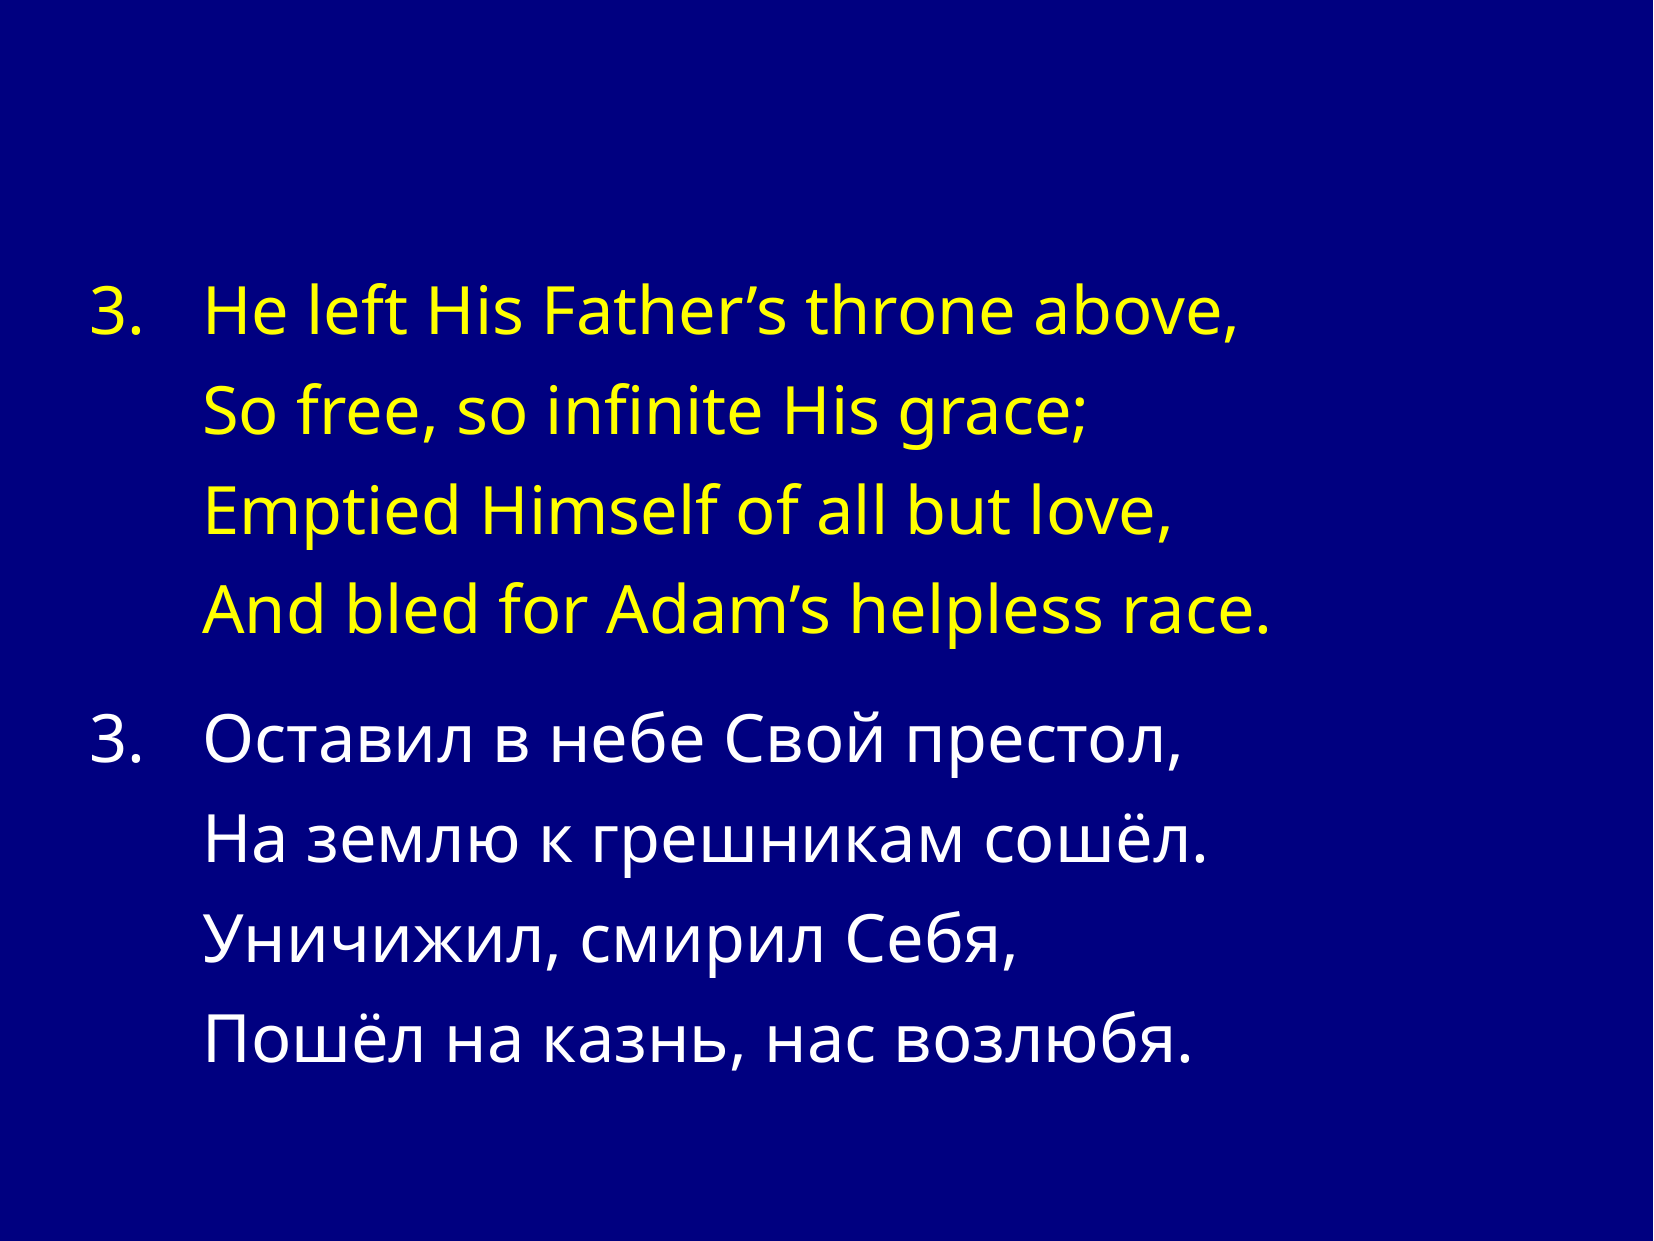

3.	He left His Father’s throne above,
	So free, so infinite His grace;
	Emptied Himself of all but love,
	And bled for Adam’s helpless race.
3.	Оставил в небе Свой престол,
	На землю к грешникам сошёл.
	Уничижил, смирил Себя,
	Пошёл на казнь, нас возлюбя.